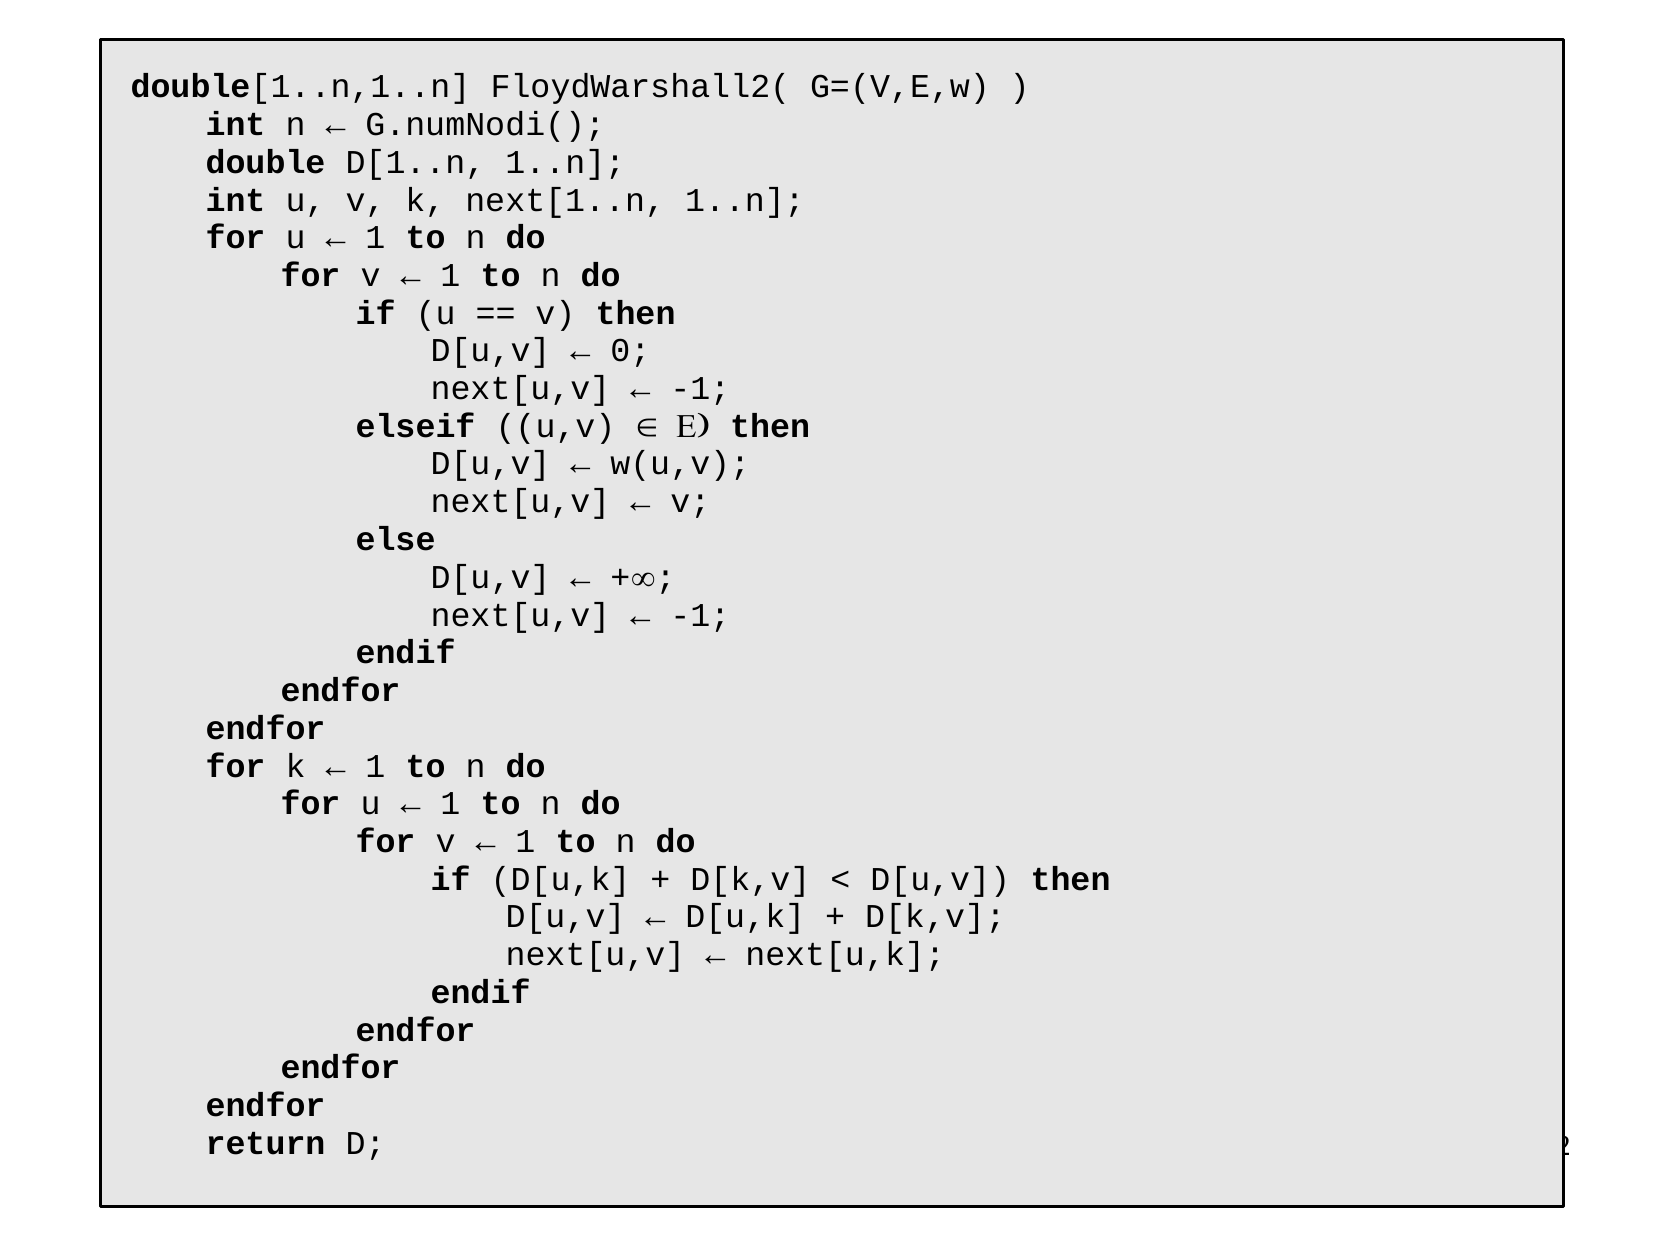

double[1..n,1..n] FloydWarshall2( G=(V,E,w) )
	int n ← G.numNodi();
	double D[1..n, 1..n];
	int u, v, k, next[1..n, 1..n];
	for u ← 1 to n do
		for v ← 1 to n do
			if (u == v) then
				D[u,v] ← 0;
				next[u,v] ← -1;
			elseif ((u,v)  E) then
				D[u,v] ← w(u,v);
				next[u,v] ← v;
			else
				D[u,v] ← +;
				next[u,v] ← -1;
			endif
		endfor
	endfor
	for k ← 1 to n do
		for u ← 1 to n do
			for v ← 1 to n do
				if (D[u,k] + D[k,v] < D[u,v]) then
					D[u,v] ← D[u,k] + D[k,v];
					next[u,v] ← next[u,k];
				endif
			endfor
		endfor
	endfor
	return D;
Cammini di Costo Minimo
62